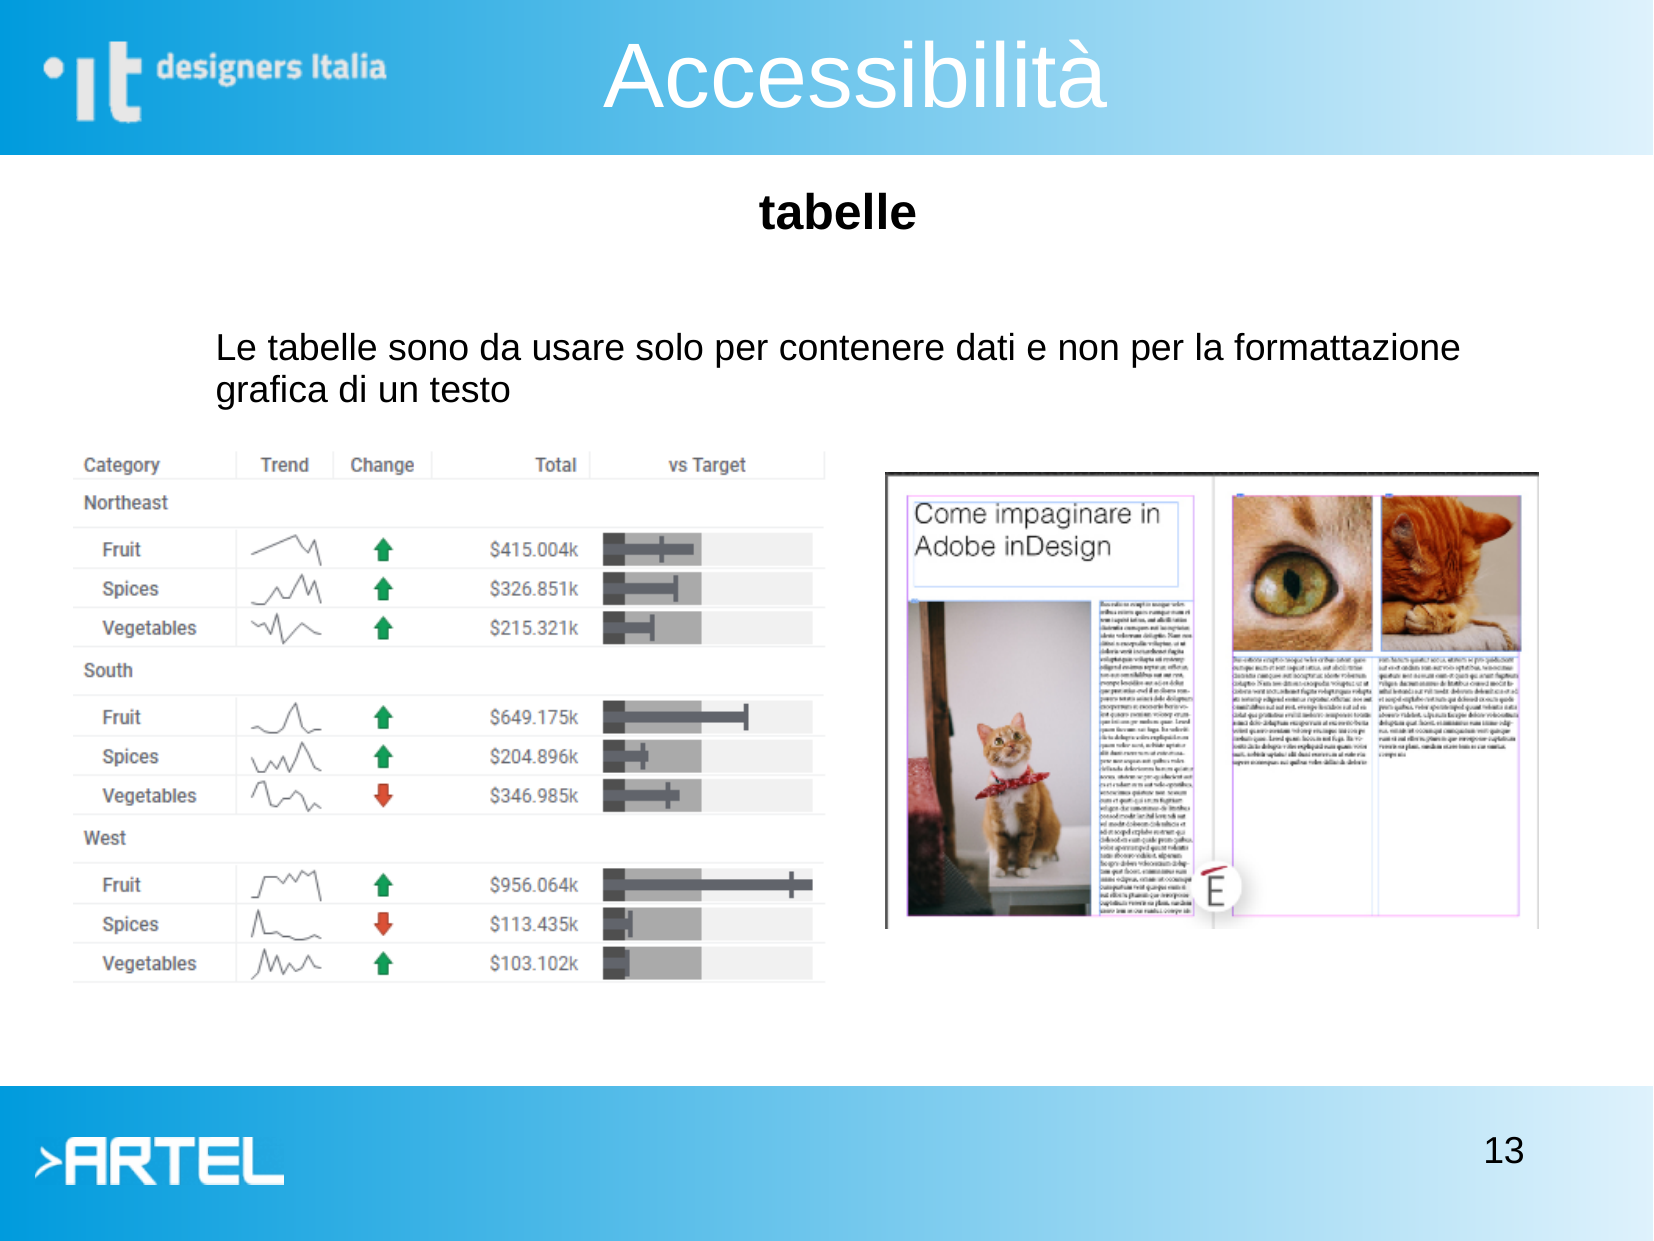

# Accessibilità
tabelle
Le tabelle sono da usare solo per contenere dati e non per la formattazione grafica di un testo